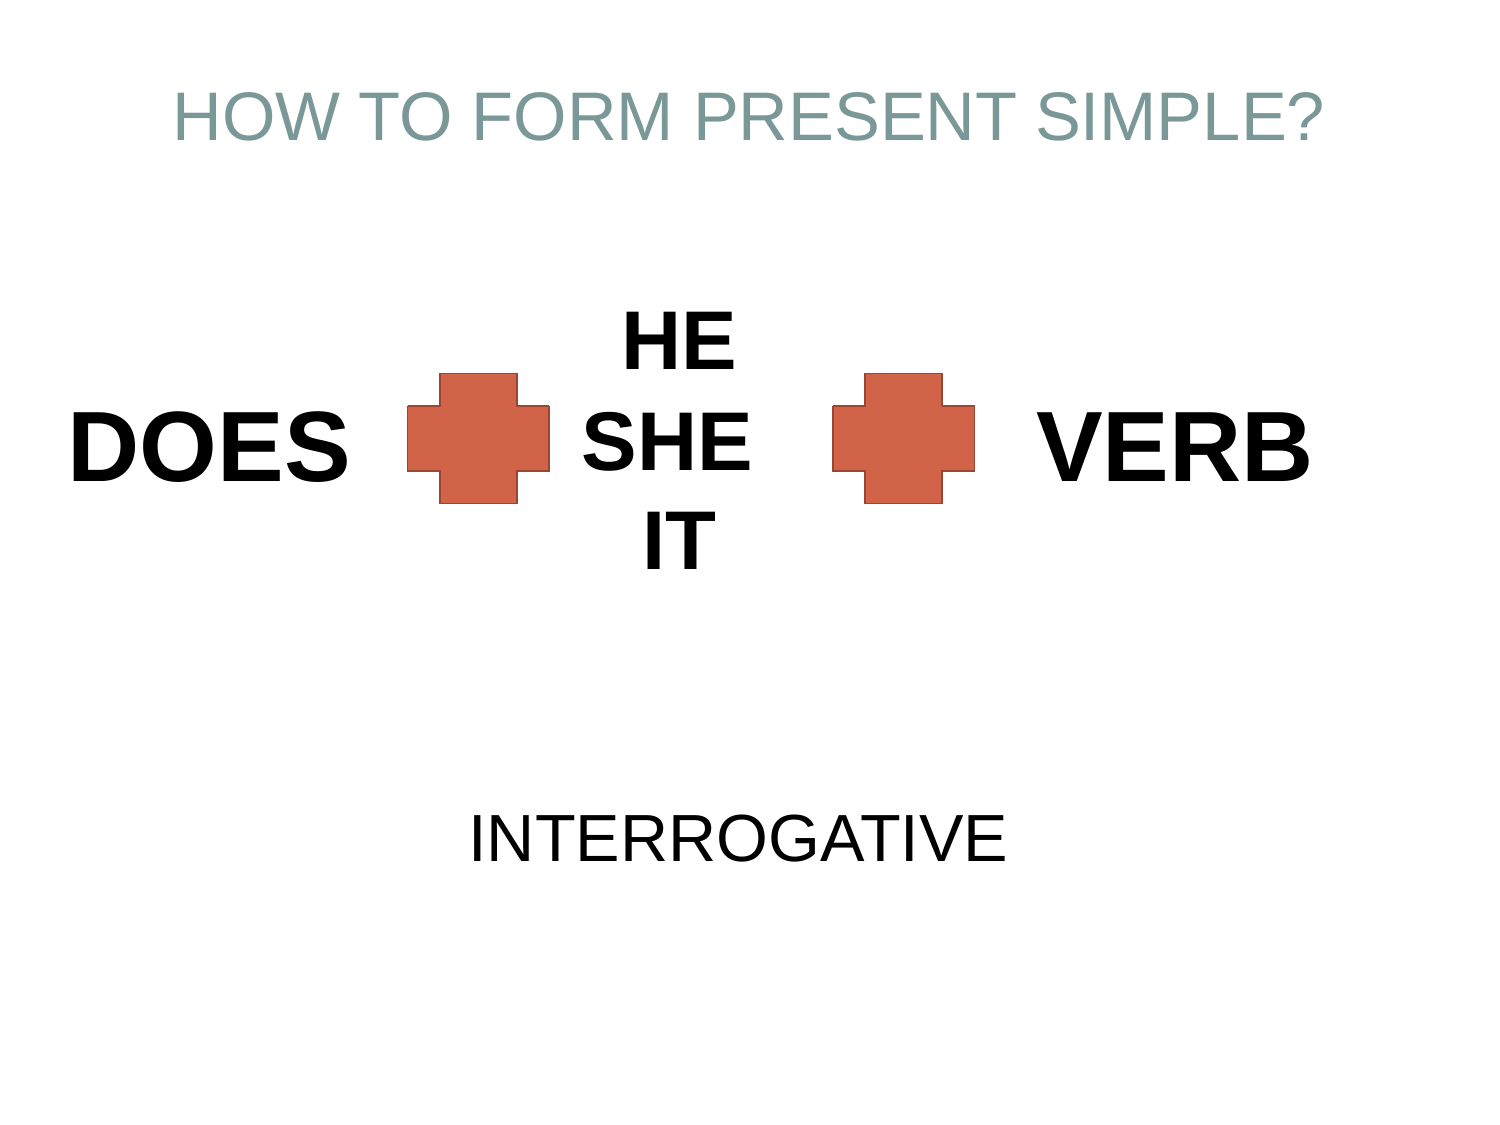

# HOW TO FORM PRESENT SIMPLE?
HE
SHE
IT
DOES
VERB
INTERROGATIVE